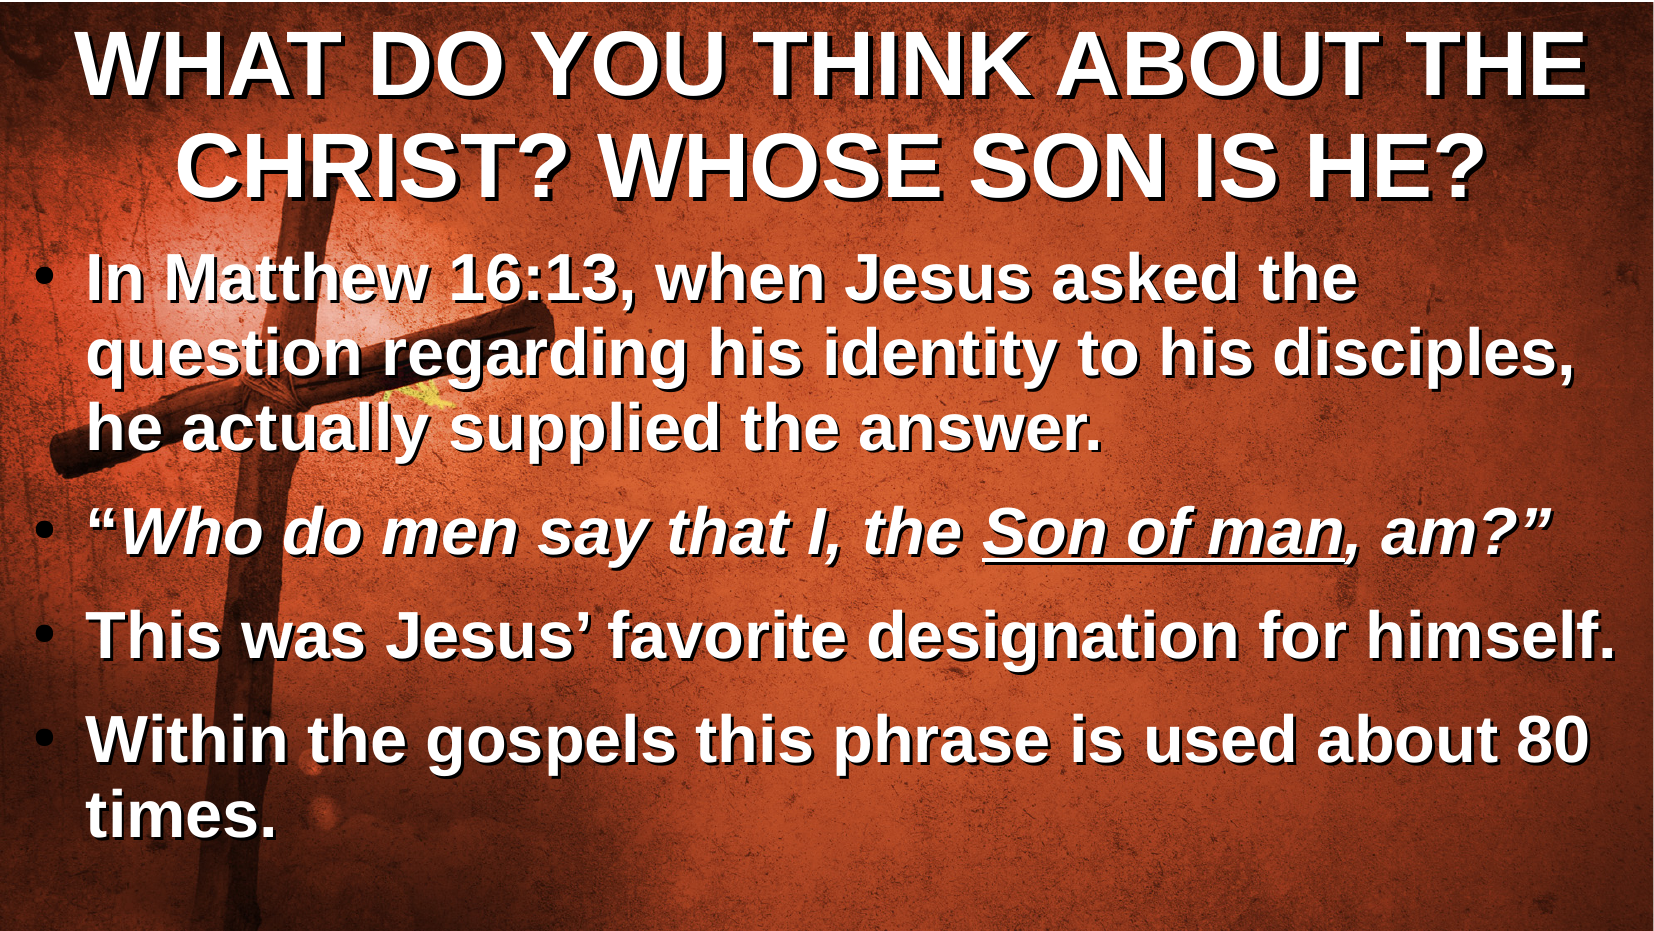

# WHAT DO YOU THINK ABOUT THE CHRIST? WHOSE SON IS HE?
In Matthew 16:13, when Jesus asked the question regarding his identity to his disciples, he actually supplied the answer.
“Who do men say that I, the Son of man, am?”
This was Jesus’ favorite designation for himself.
Within the gospels this phrase is used about 80 times.